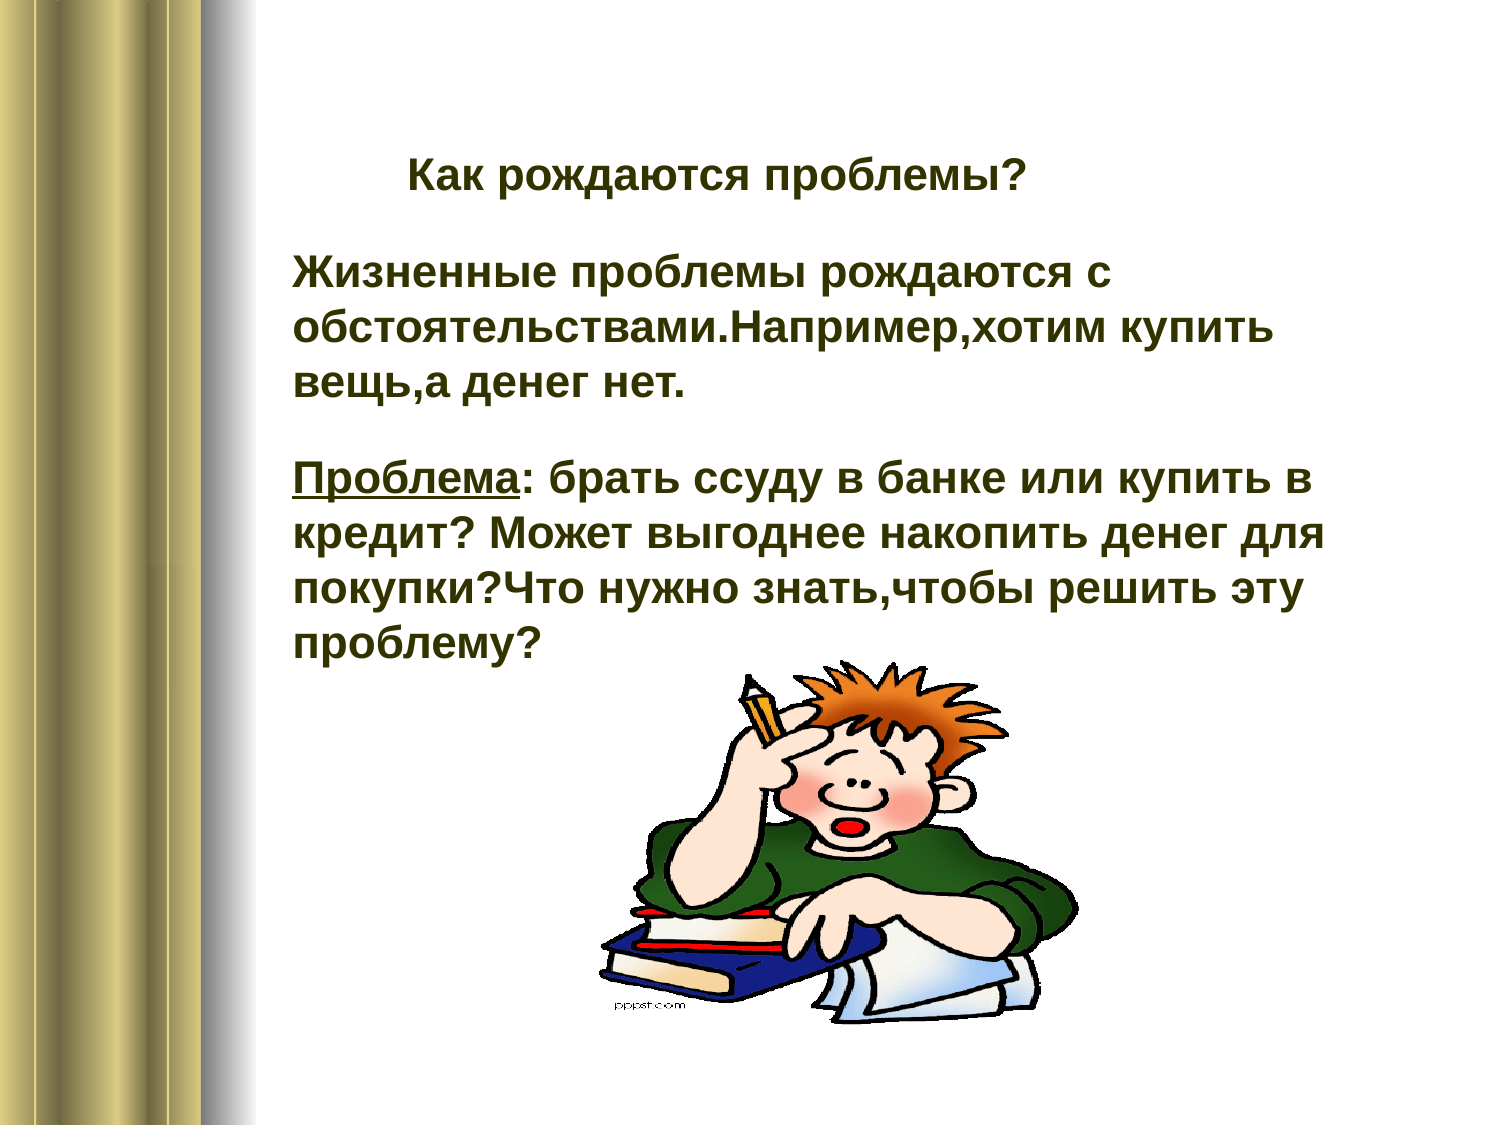

Как рождаются проблемы?
Жизненные проблемы рождаются с обстоятельствами.Например,хотим купить вещь,а денег нет.
Проблема: брать ссуду в банке или купить в кредит? Может выгоднее накопить денег для покупки?Что нужно знать,чтобы решить эту проблему?